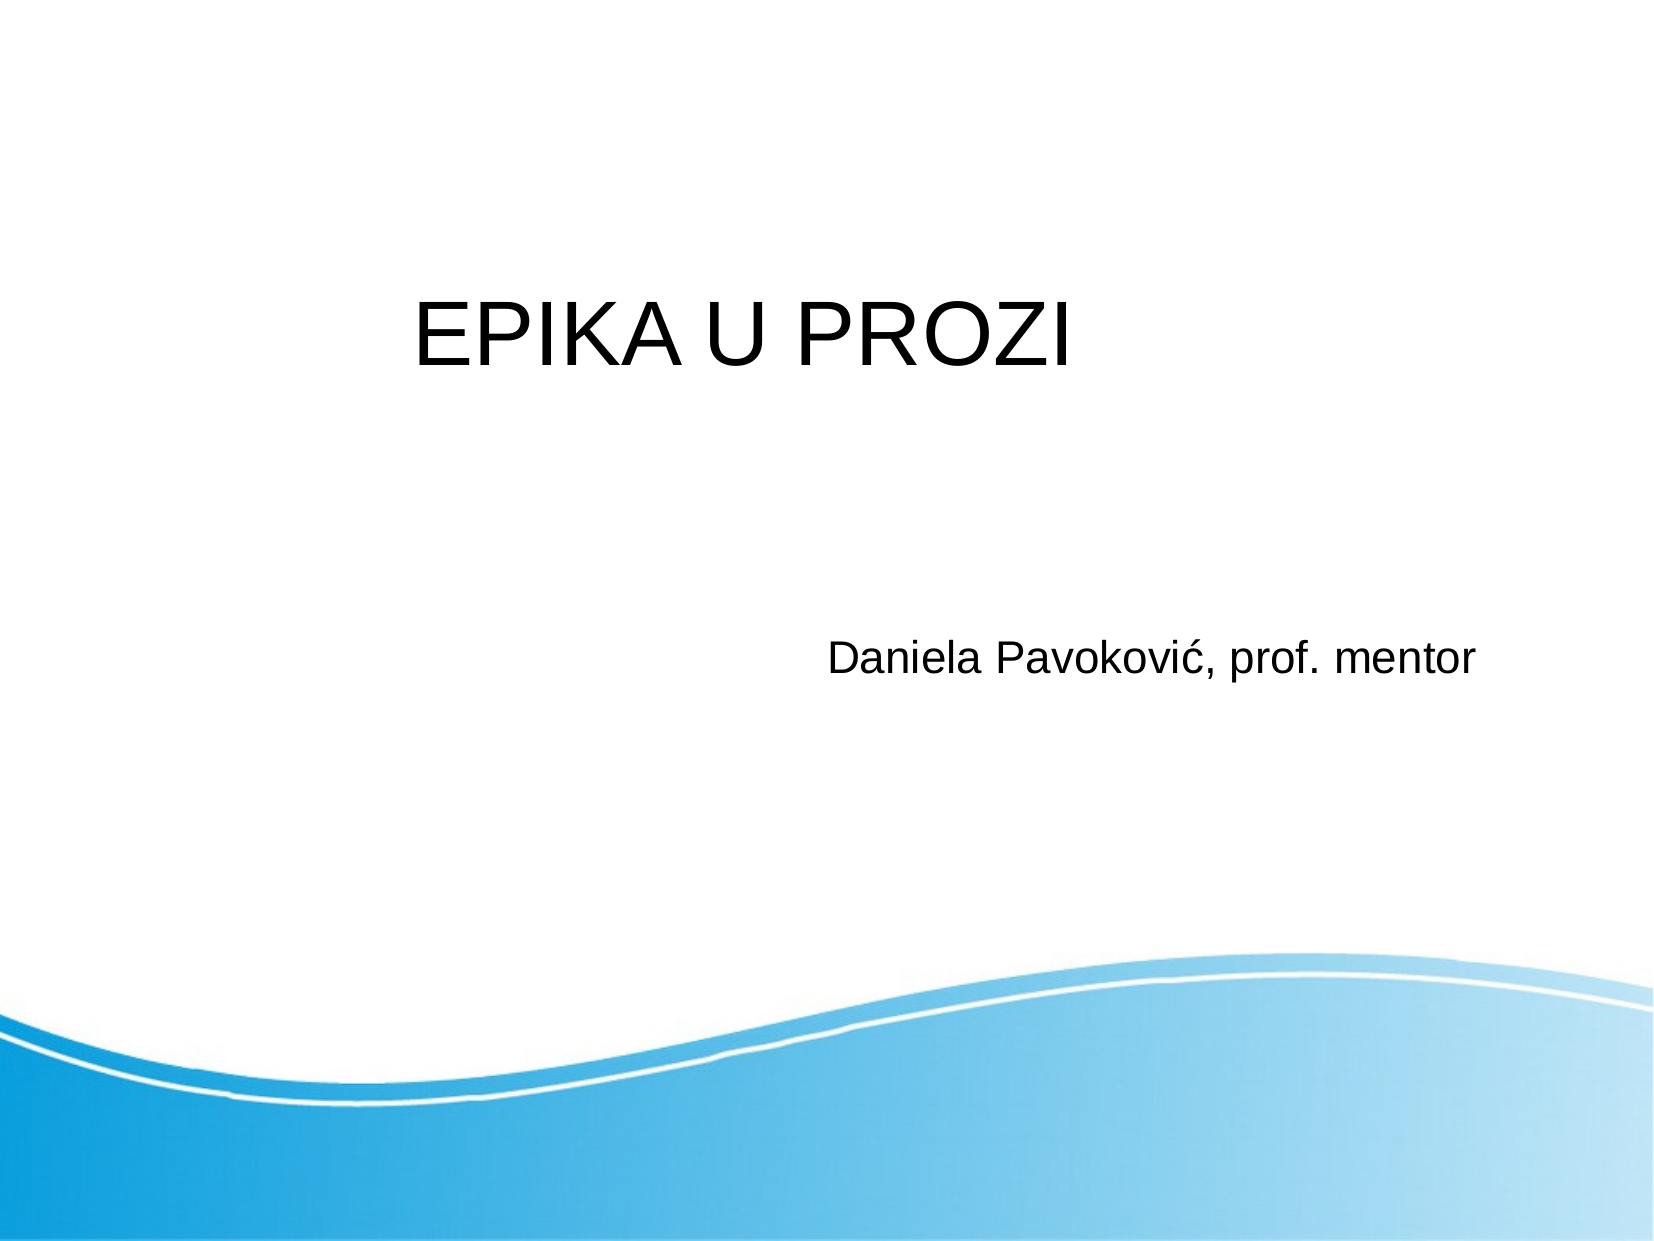

# EPIKA U PROZI Daniela Pavoković, prof. mentor